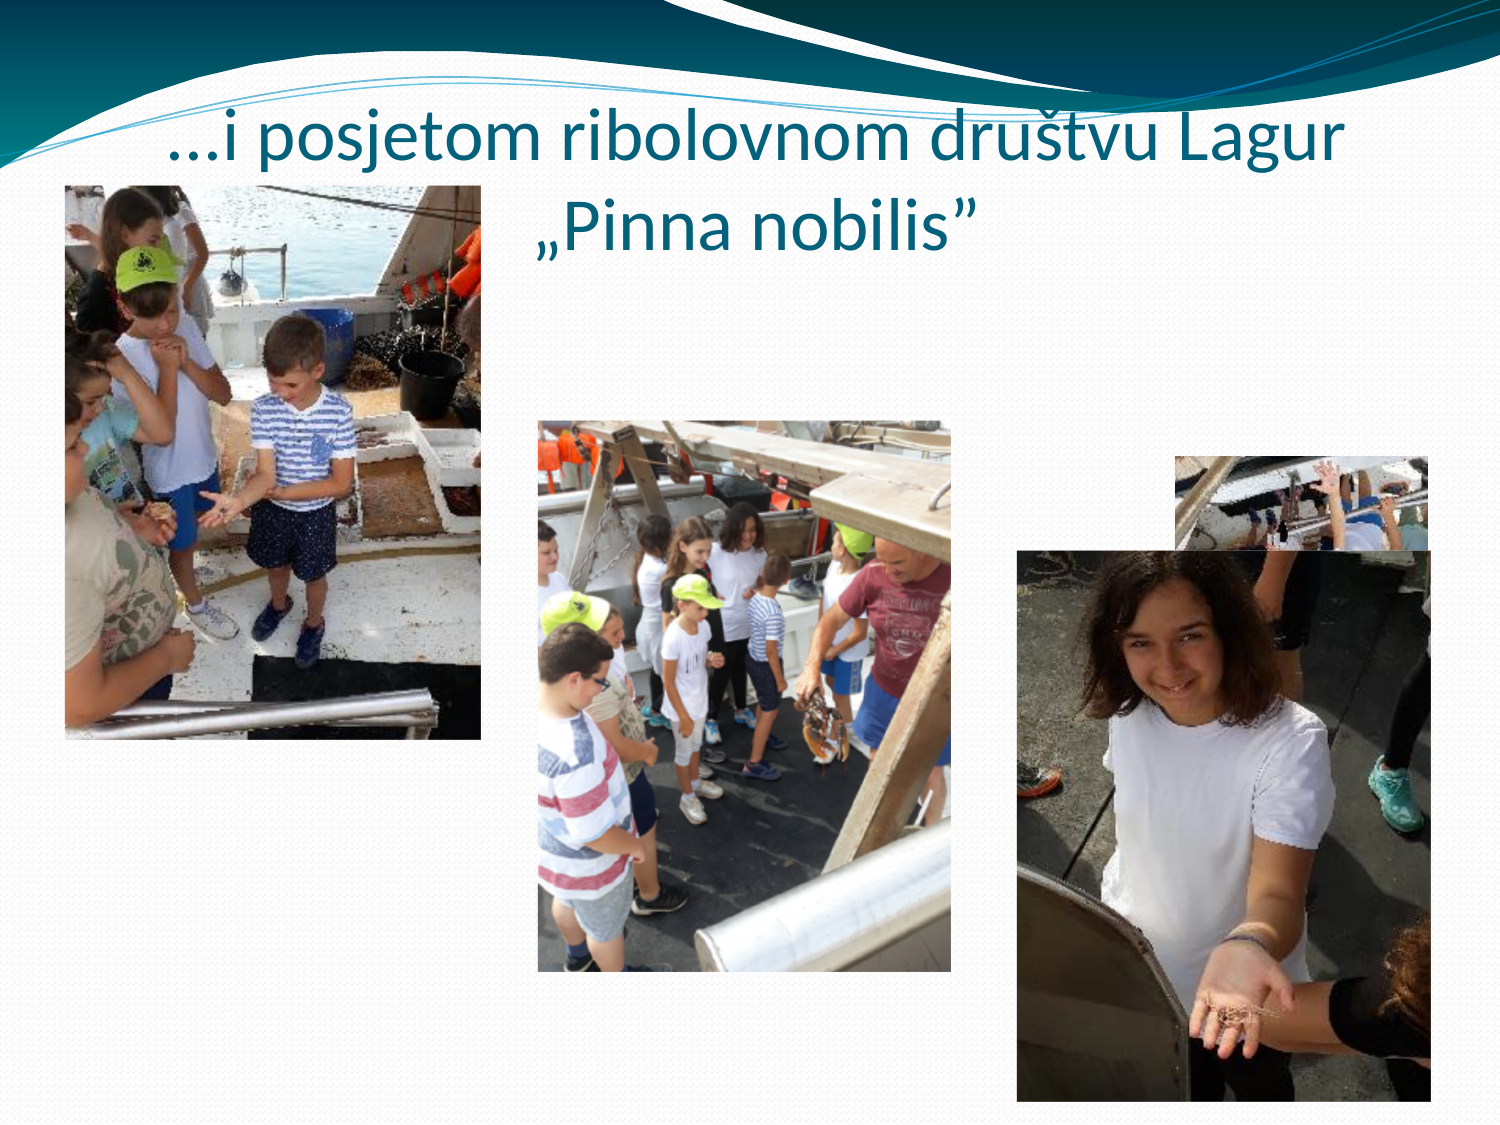

# ...i posjetom ribolovnom društvu Lagur „Pinna nobilis”